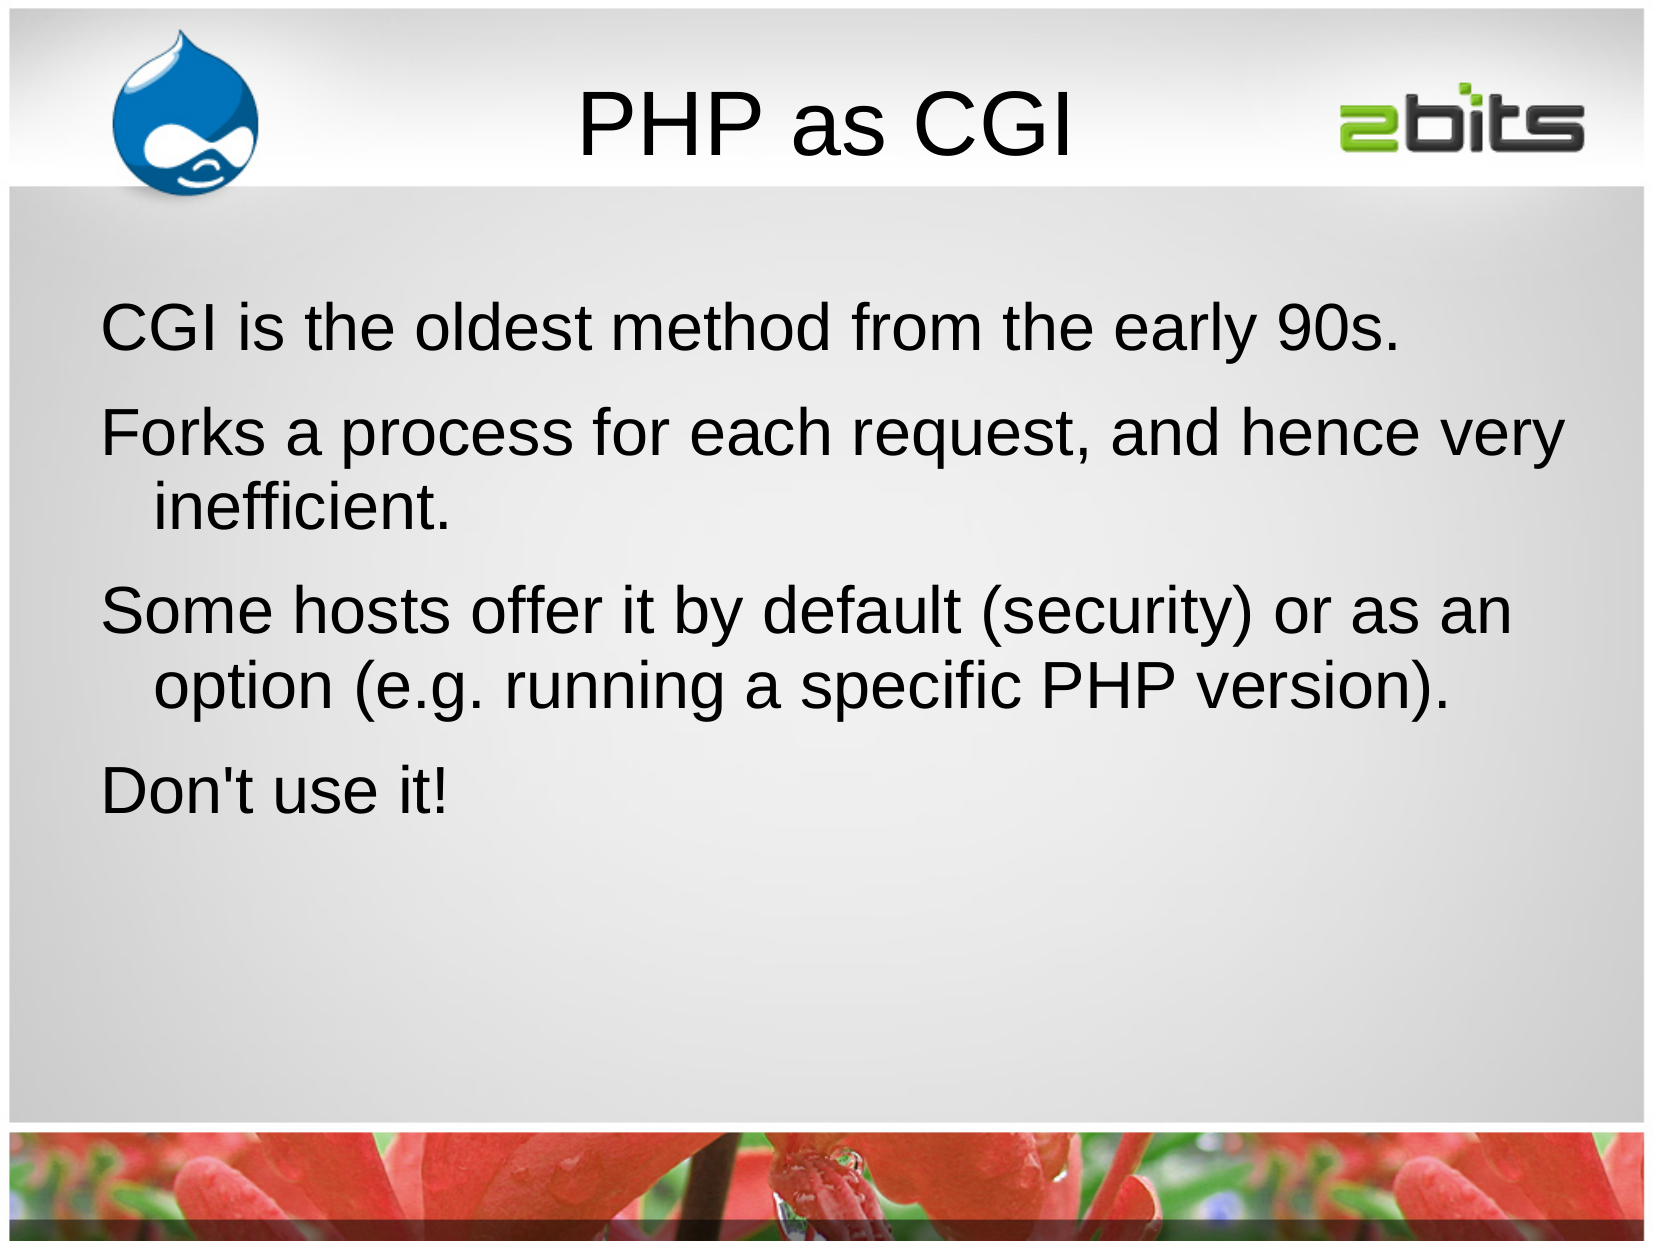

# PHP as CGI
CGI is the oldest method from the early 90s.
Forks a process for each request, and hence very inefficient.
Some hosts offer it by default (security) or as an option (e.g. running a specific PHP version).
Don't use it!